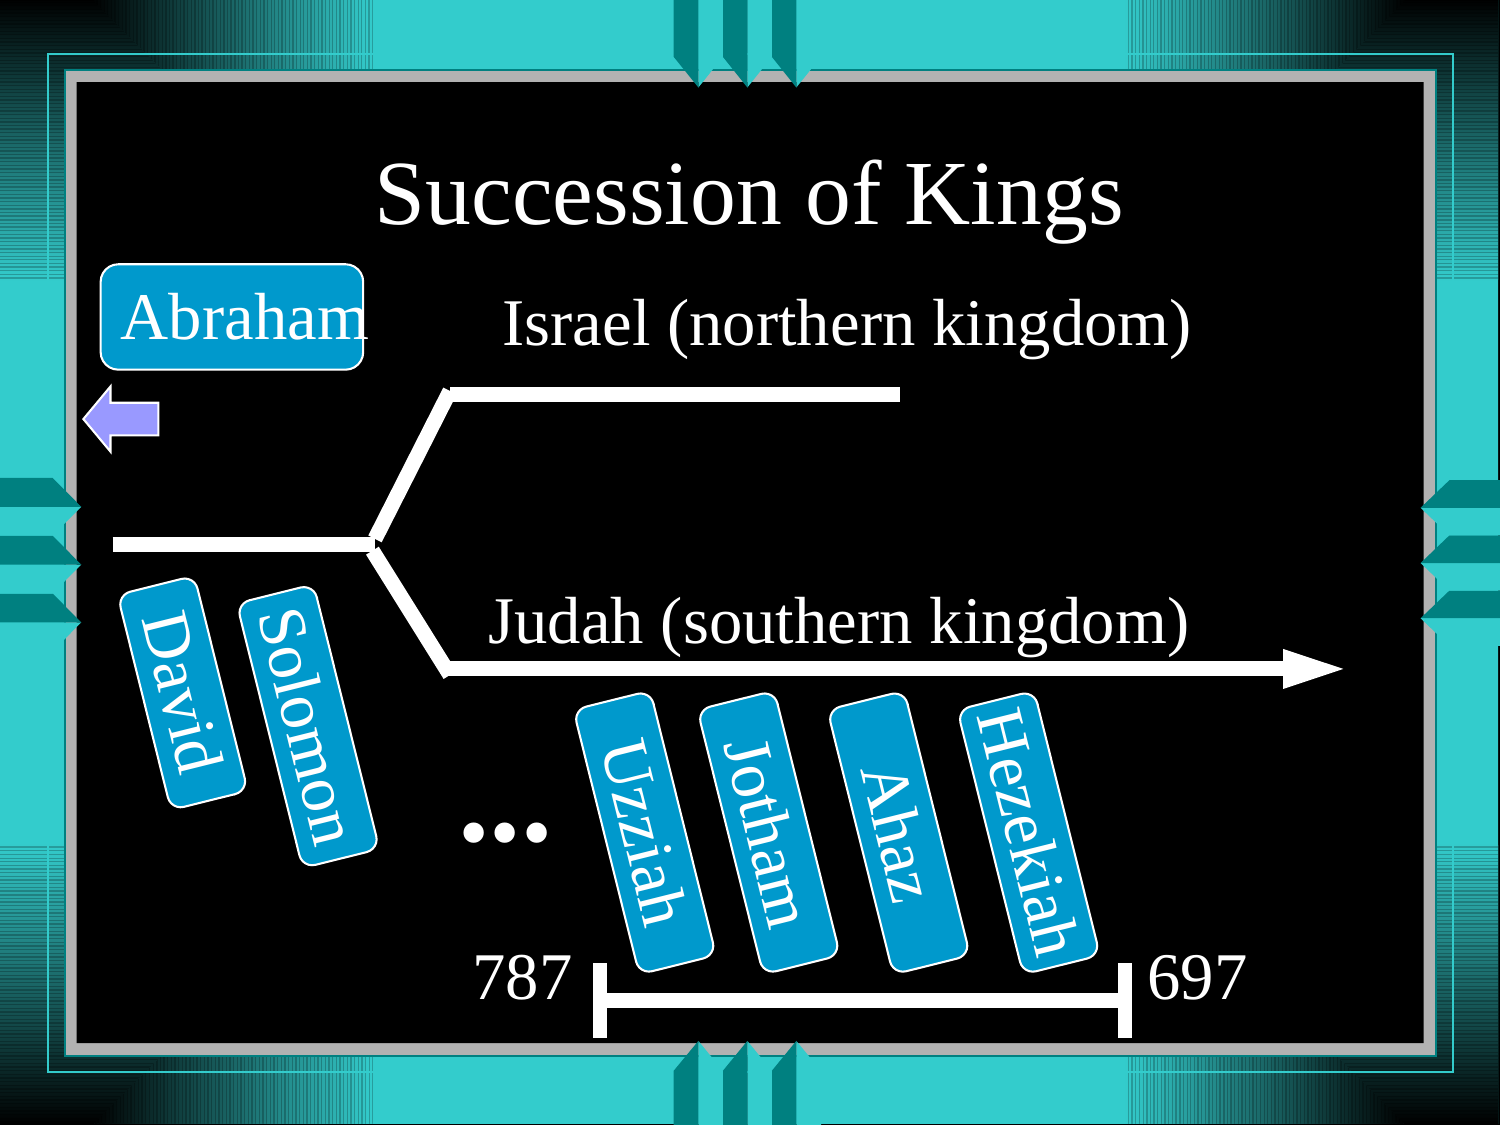

# Succession of Kings
Abraham
Israel (northern kingdom)
Judah (southern kingdom)
David
Solomon
...
Uzziah
Jotham
Ahaz
Hezekiah
787
697